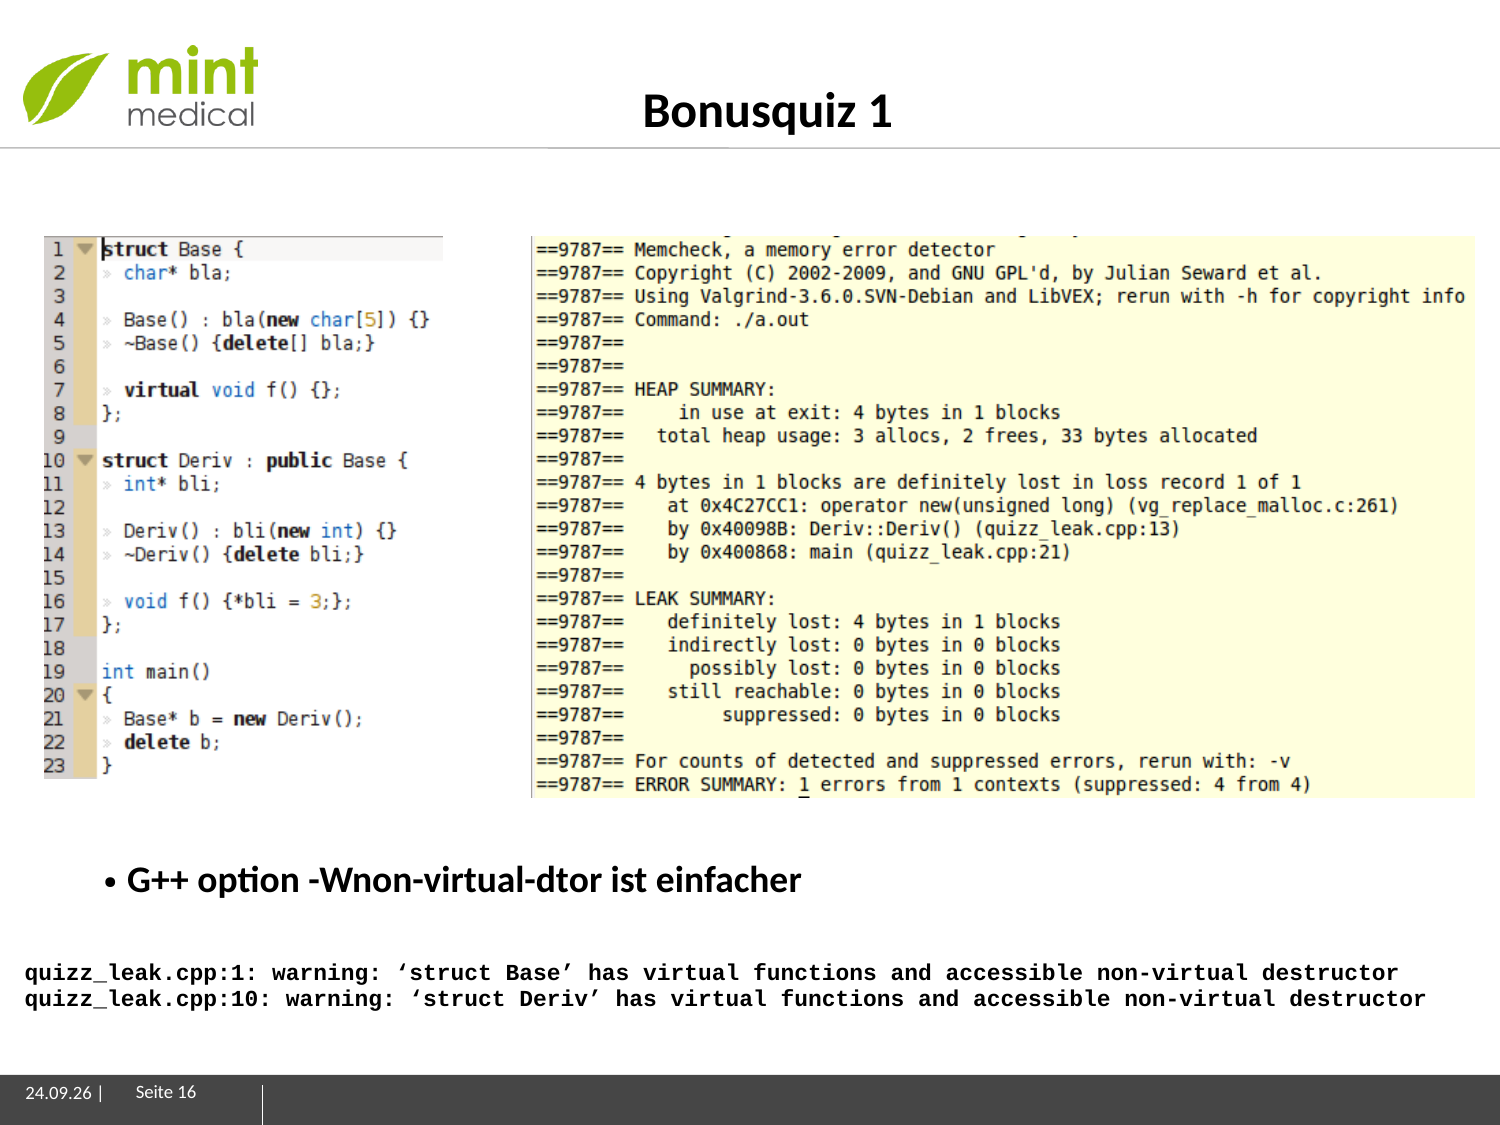

# Bonusquiz 1
G++ option -Wnon-virtual-dtor ist einfacher
quizz_leak.cpp:1: warning: ‘struct Base’ has virtual functions and accessible non-virtual destructor
quizz_leak.cpp:10: warning: ‘struct Deriv’ has virtual functions and accessible non-virtual destructor